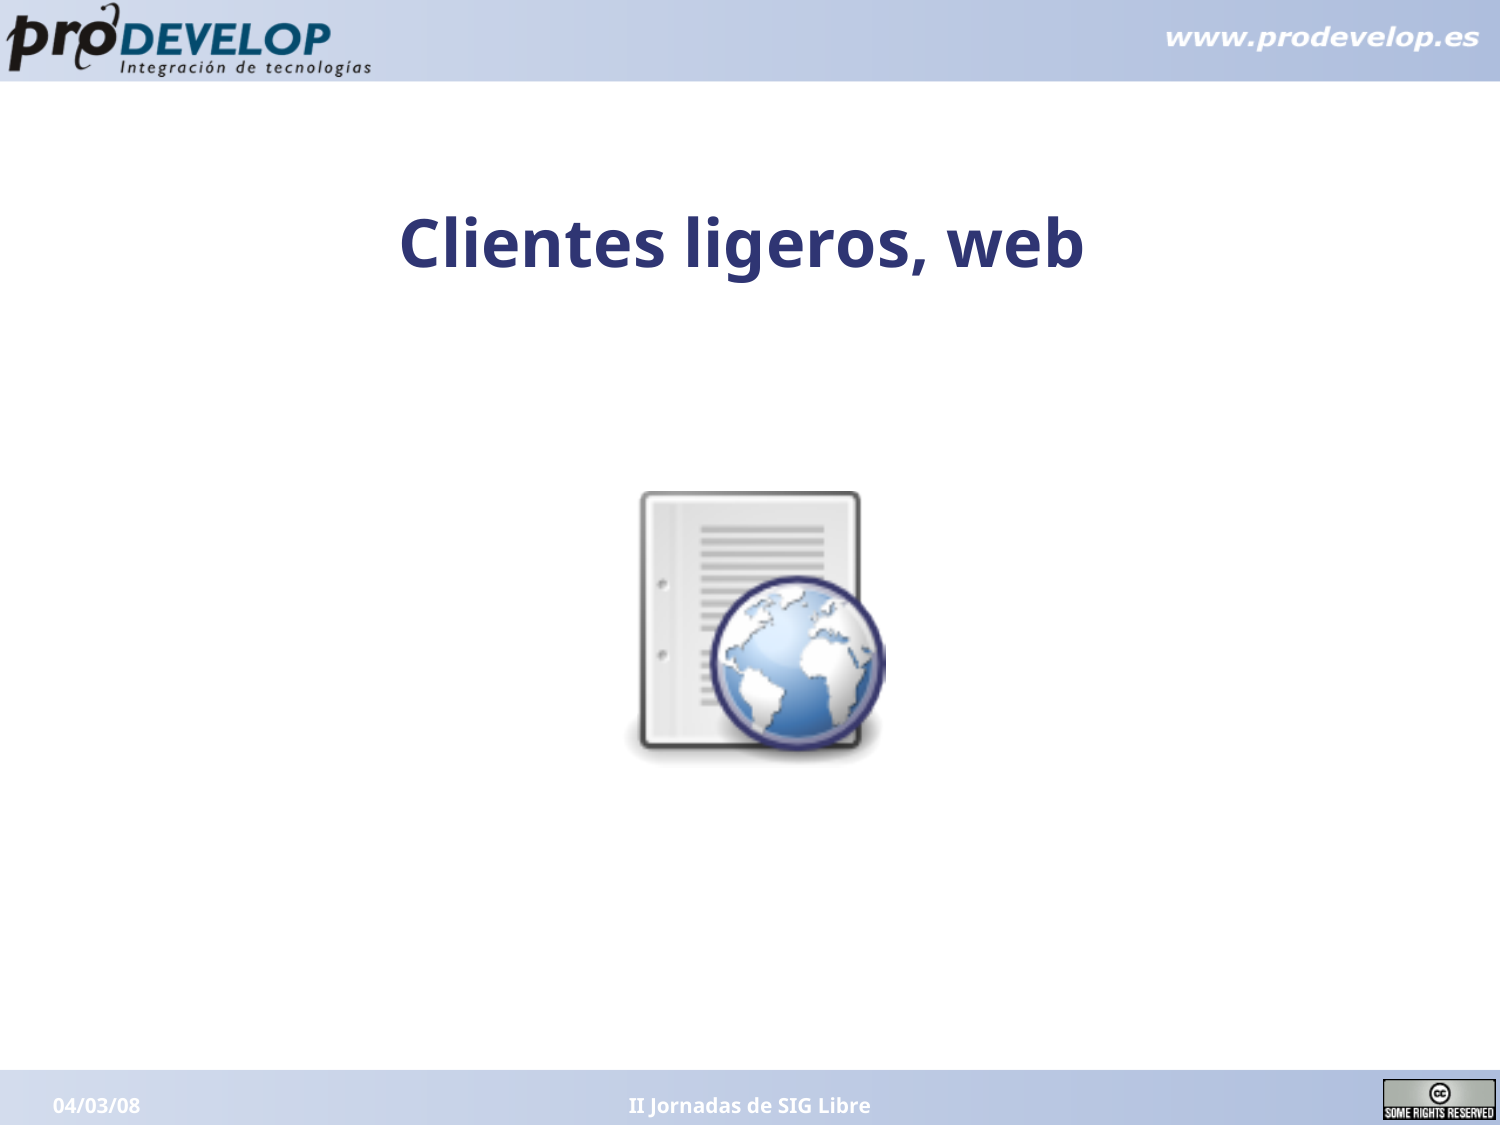

# Clientes ligeros, web
25/10/2006
31
Plan Difusión Interna gvSIG v. 2.0